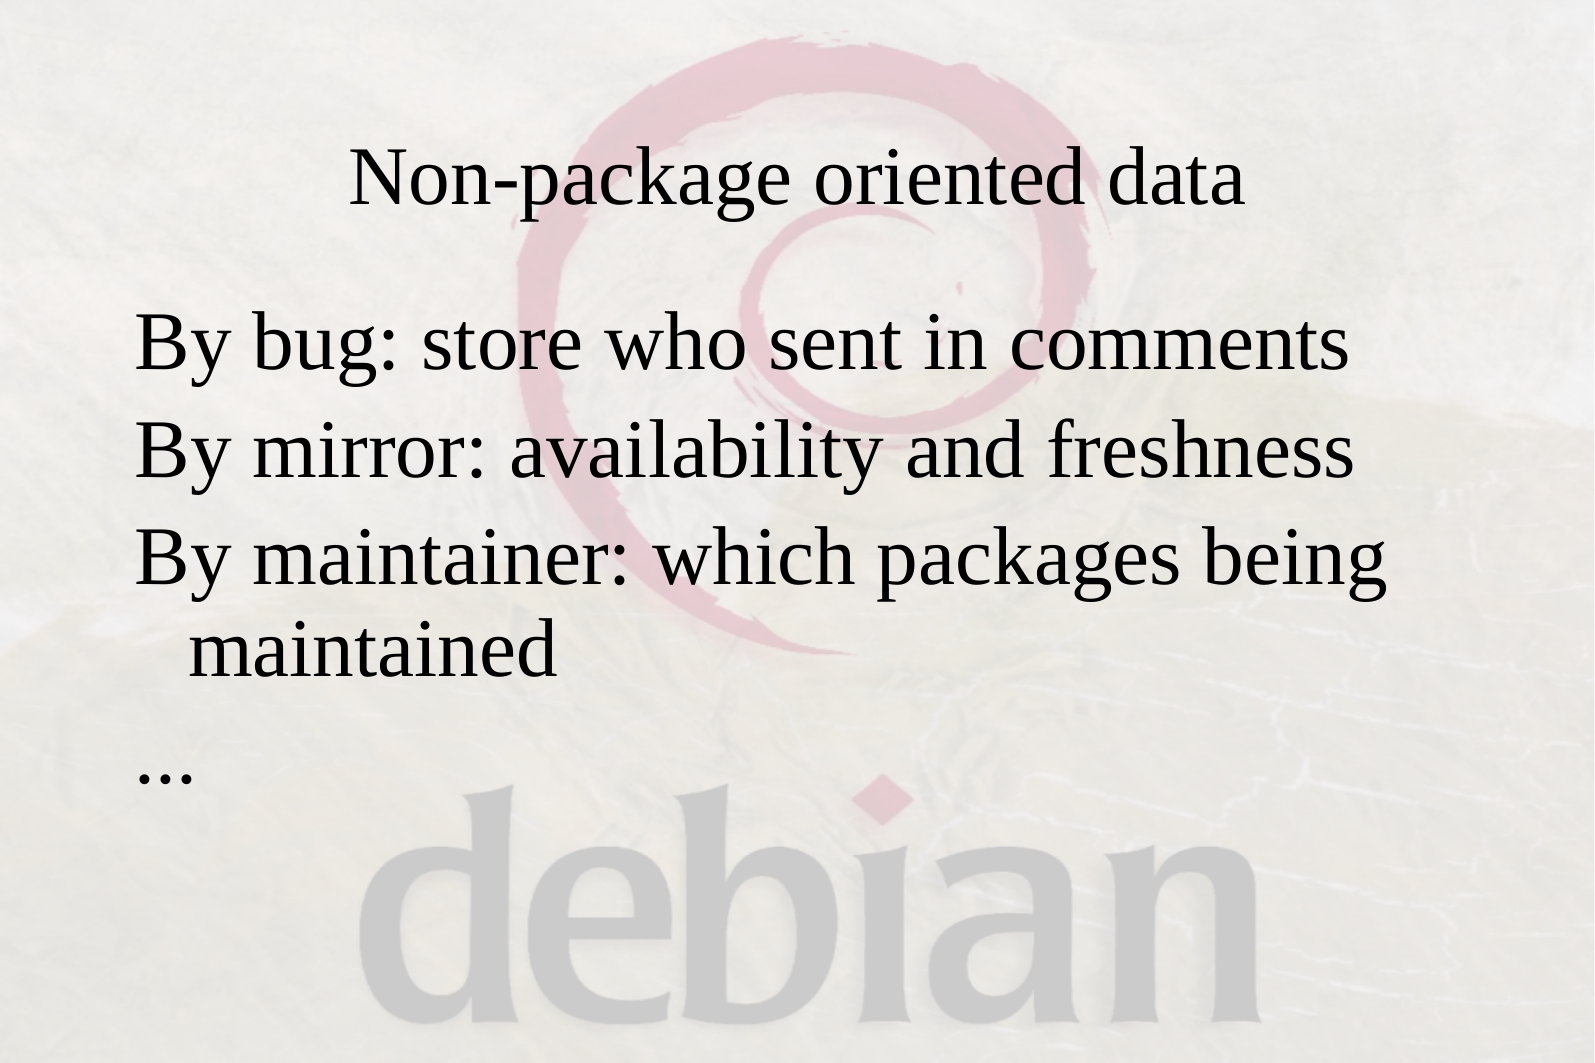

# Non-package oriented data
By bug: store who sent in comments
By mirror: availability and freshness
By maintainer: which packages being maintained
...